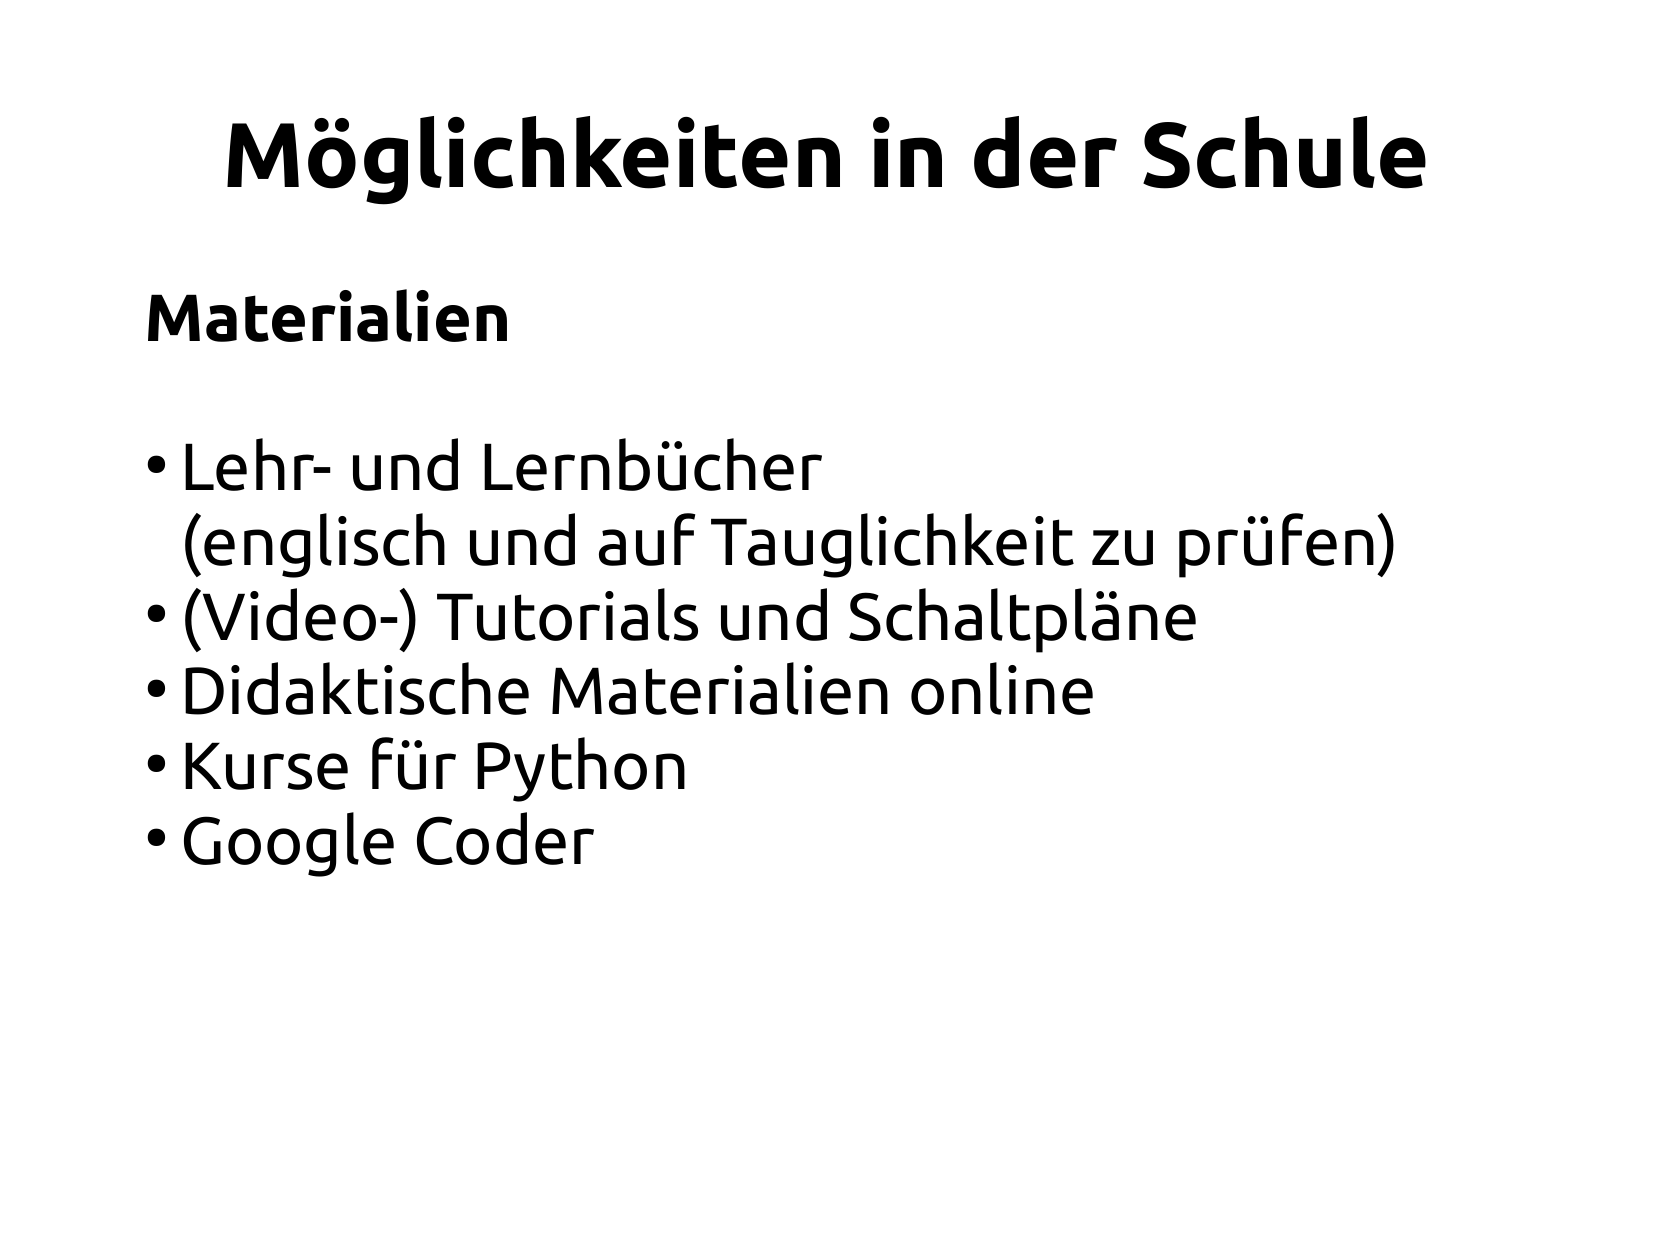

# Möglichkeiten in der Schule
Materialien
Lehr- und Lernbücher
(englisch und auf Tauglichkeit zu prüfen)
(Video-) Tutorials und Schaltpläne
Didaktische Materialien online
Kurse für Python
Google Coder